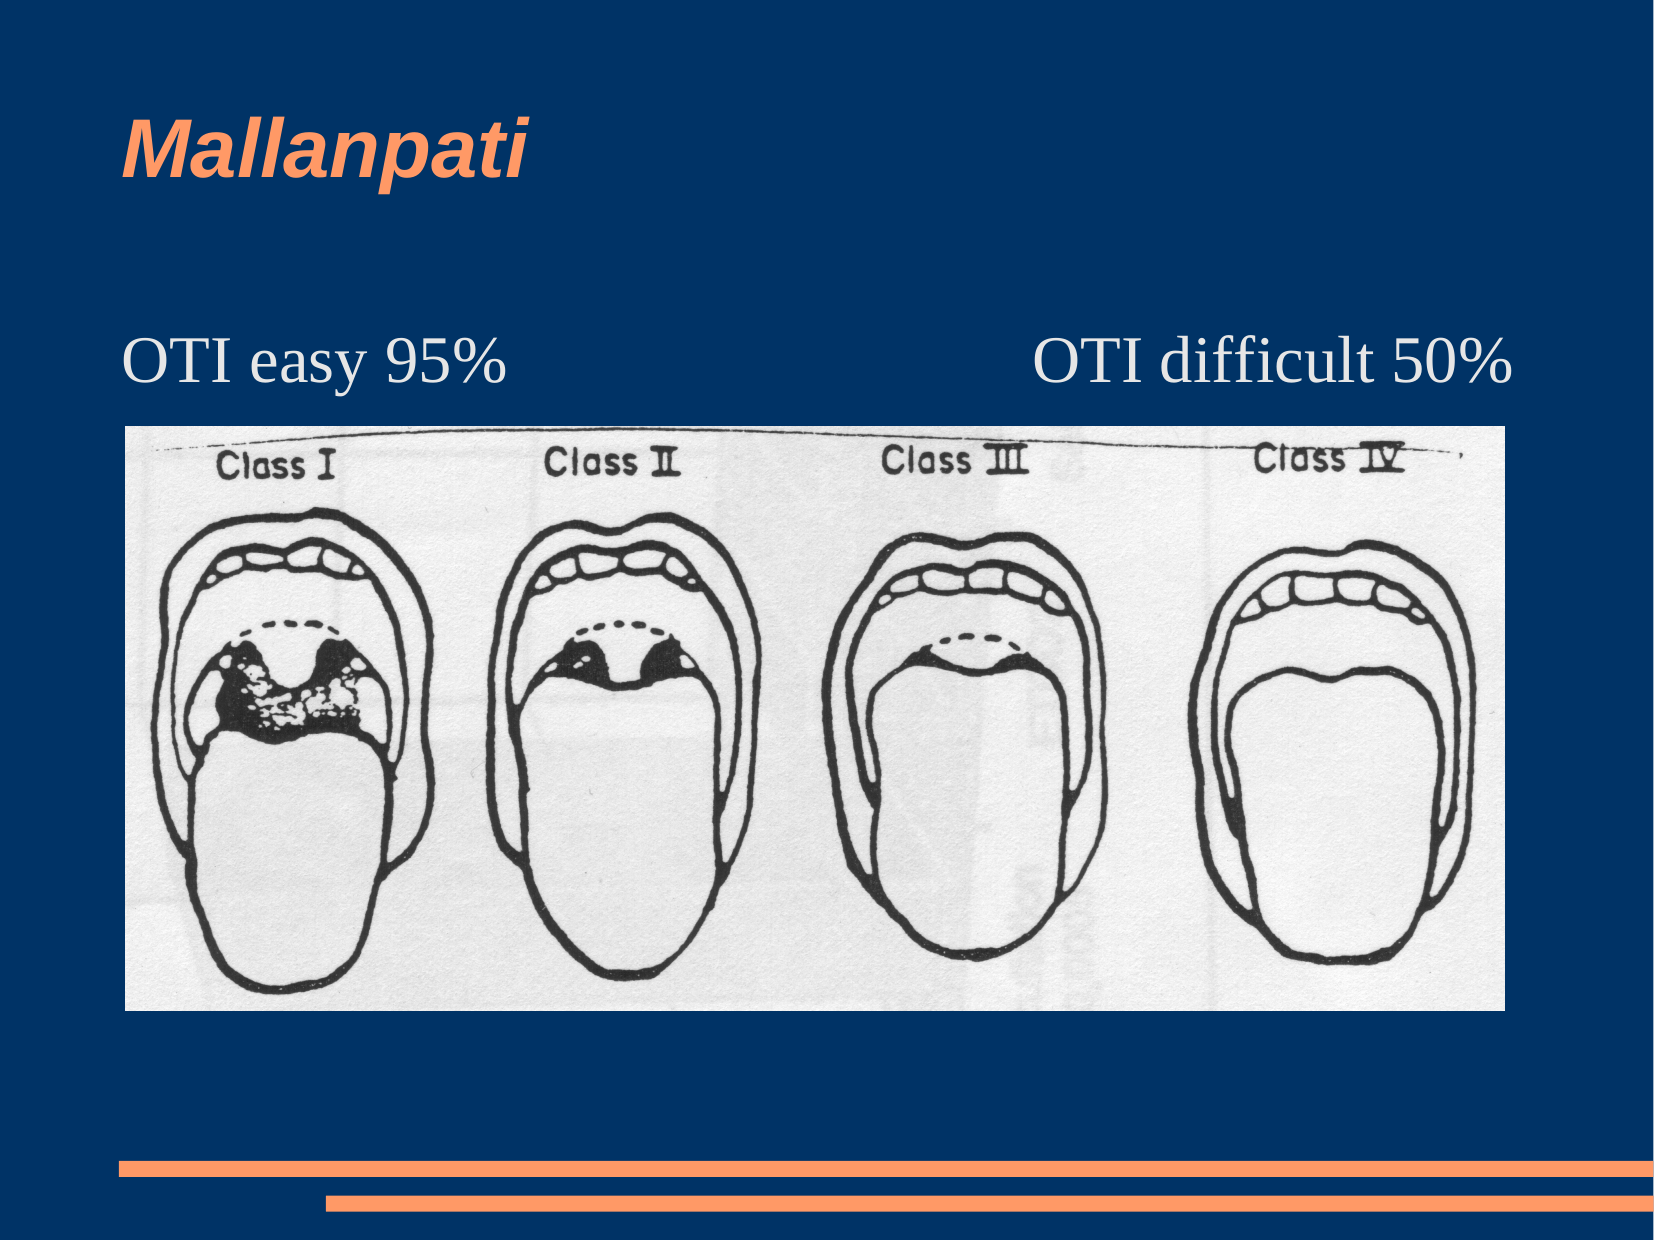

# Mallanpati
OTI easy 95%			 OTI difficult 50%